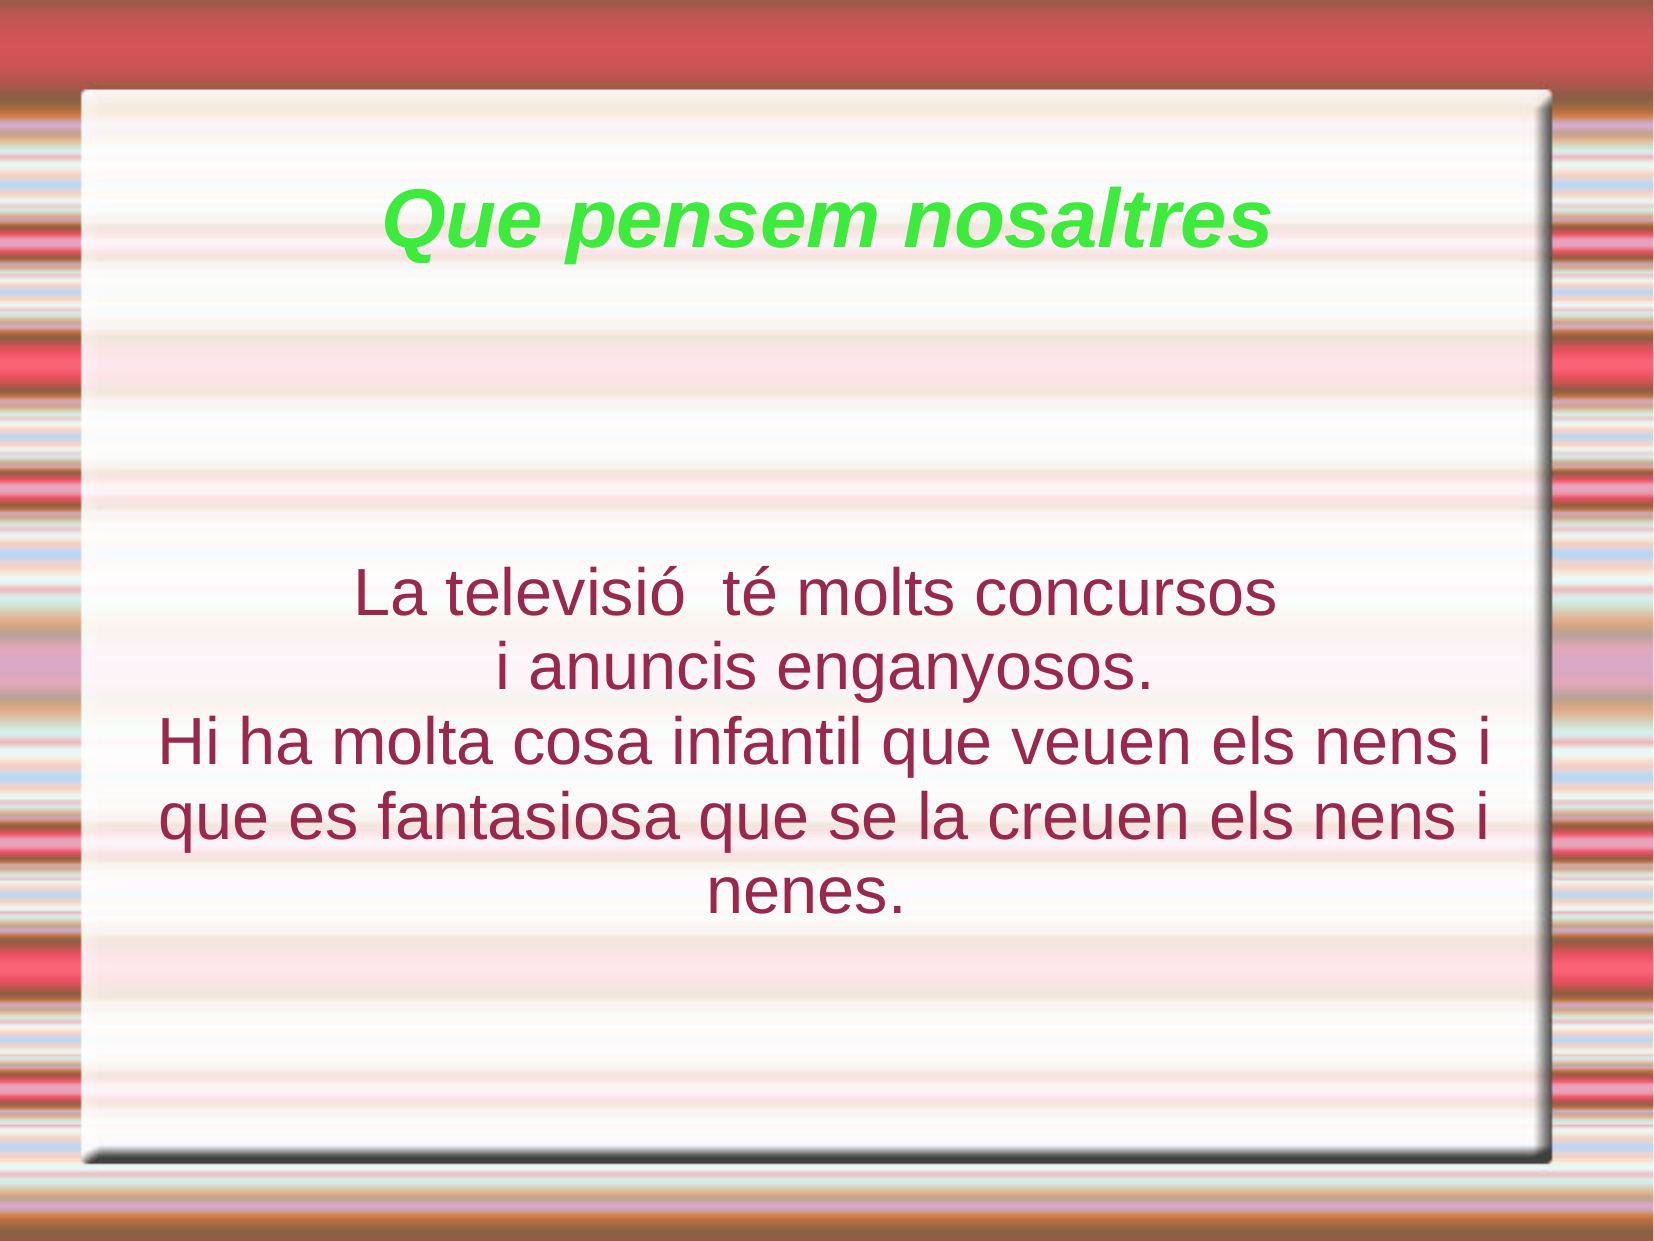

# Que pensem nosaltres
La televisió té molts concursos
i anuncis enganyosos.
Hi ha molta cosa infantil que veuen els nens i que es fantasiosa que se la creuen els nens i nenes.